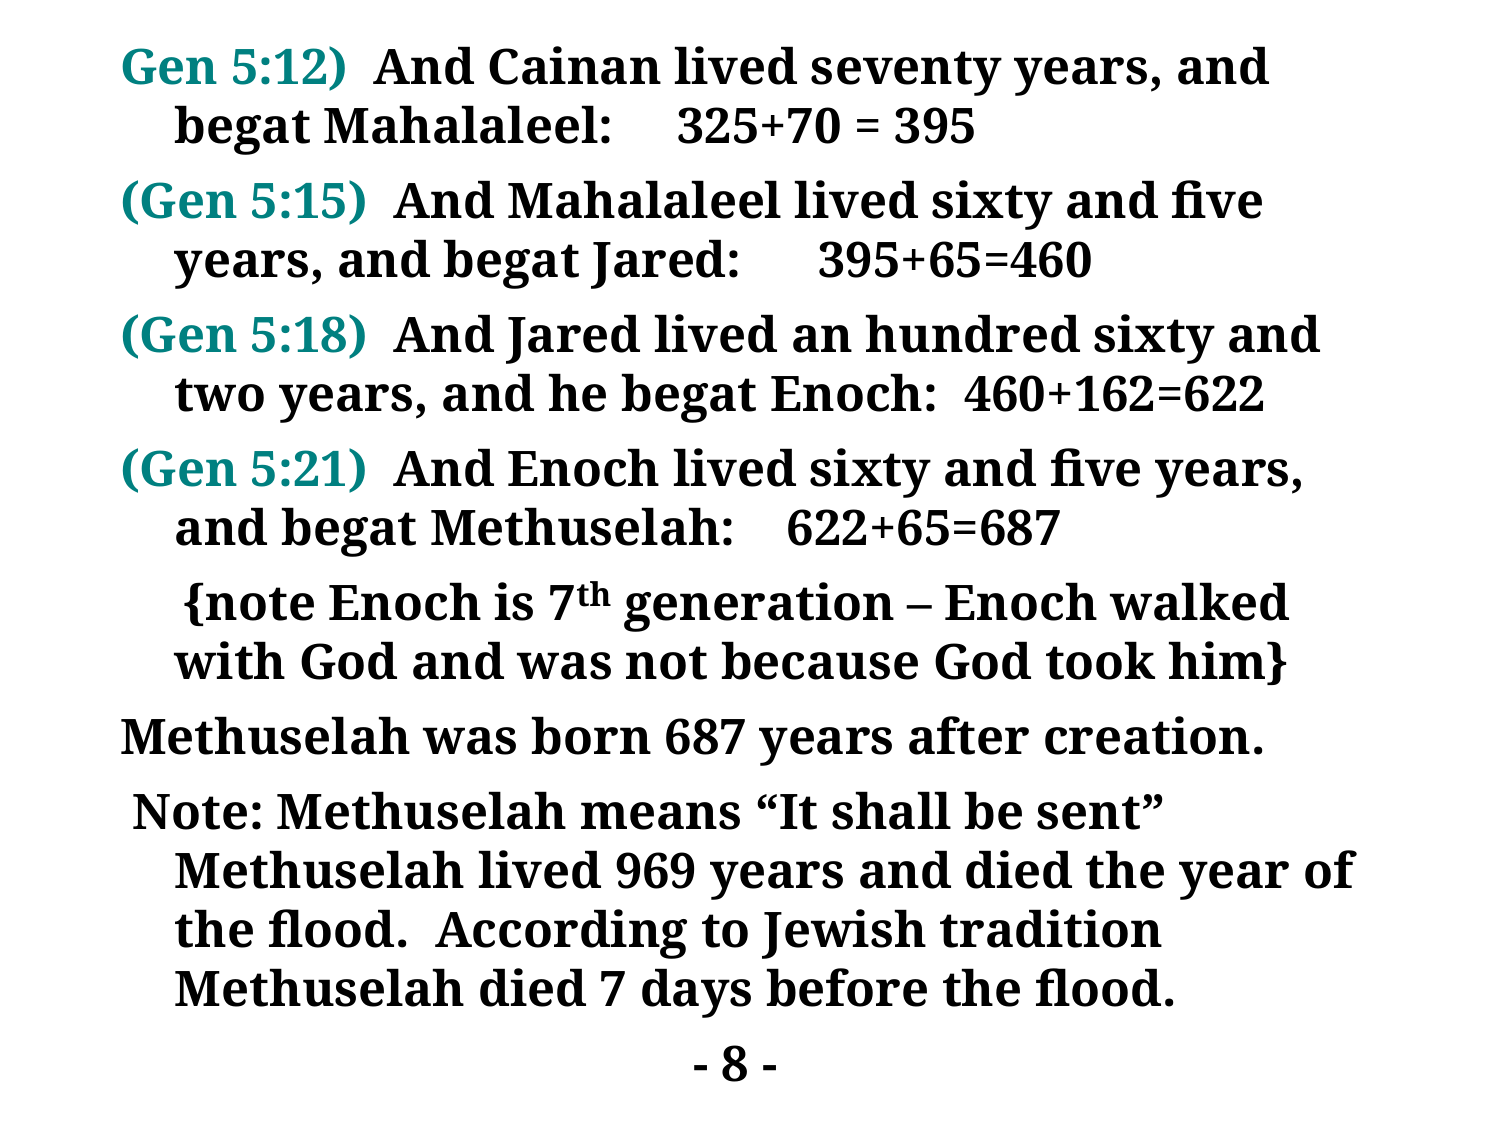

# Gen 5:12) And Cainan lived seventy years, and begat Mahalaleel: 325+70 = 395
(Gen 5:15) And Mahalaleel lived sixty and five years, and begat Jared: 395+65=460
(Gen 5:18) And Jared lived an hundred sixty and two years, and he begat Enoch: 460+162=622
(Gen 5:21) And Enoch lived sixty and five years, and begat Methuselah: 622+65=687
 {note Enoch is 7th generation – Enoch walked with God and was not because God took him}
Methuselah was born 687 years after creation.
 Note: Methuselah means “It shall be sent” Methuselah lived 969 years and died the year of the flood. According to Jewish tradition Methuselah died 7 days before the flood.
 - 8 -